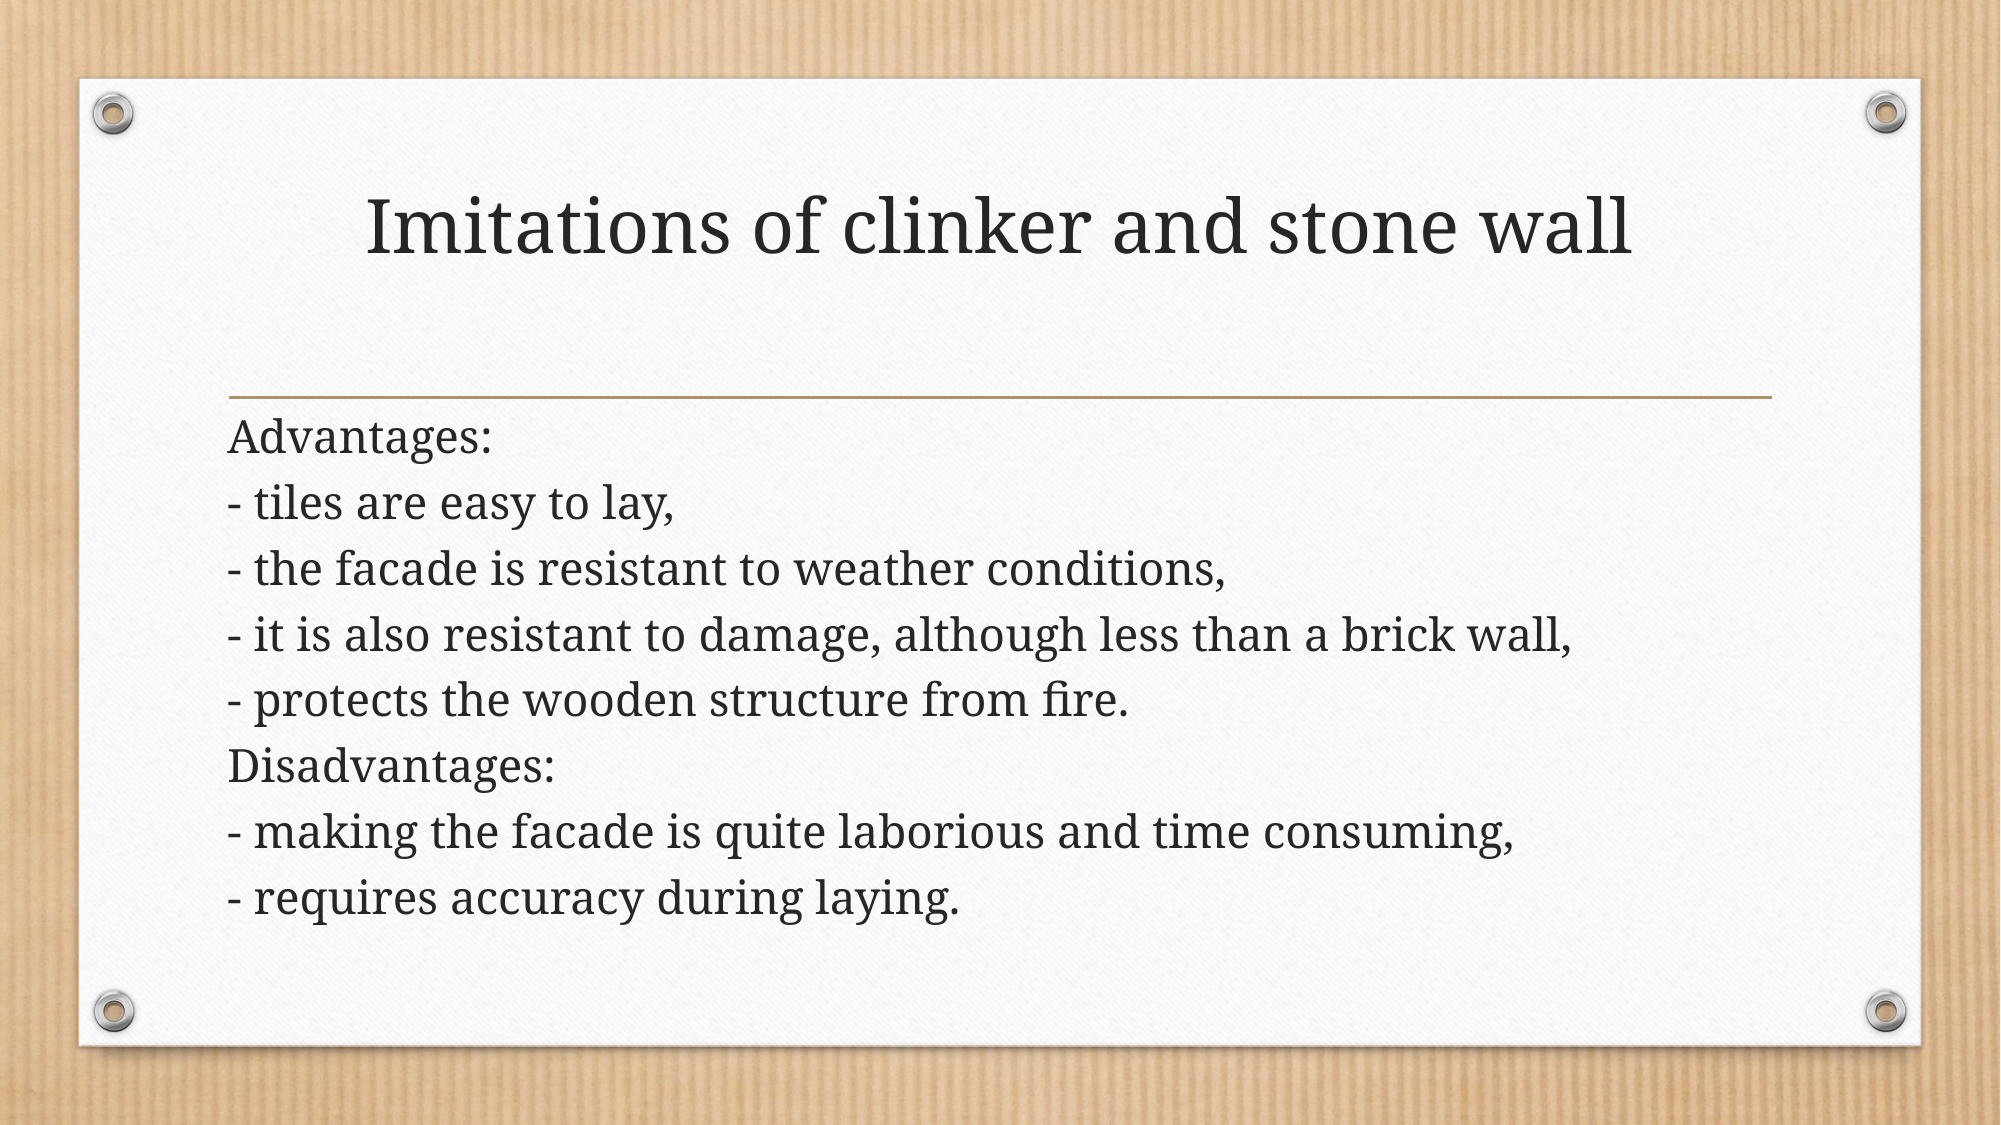

# Imitations of clinker and stone wall
Advantages:
- tiles are easy to lay,
- the facade is resistant to weather conditions,
- it is also resistant to damage, although less than a brick wall,
- protects the wooden structure from fire.
Disadvantages:
- making the facade is quite laborious and time consuming,
- requires accuracy during laying.